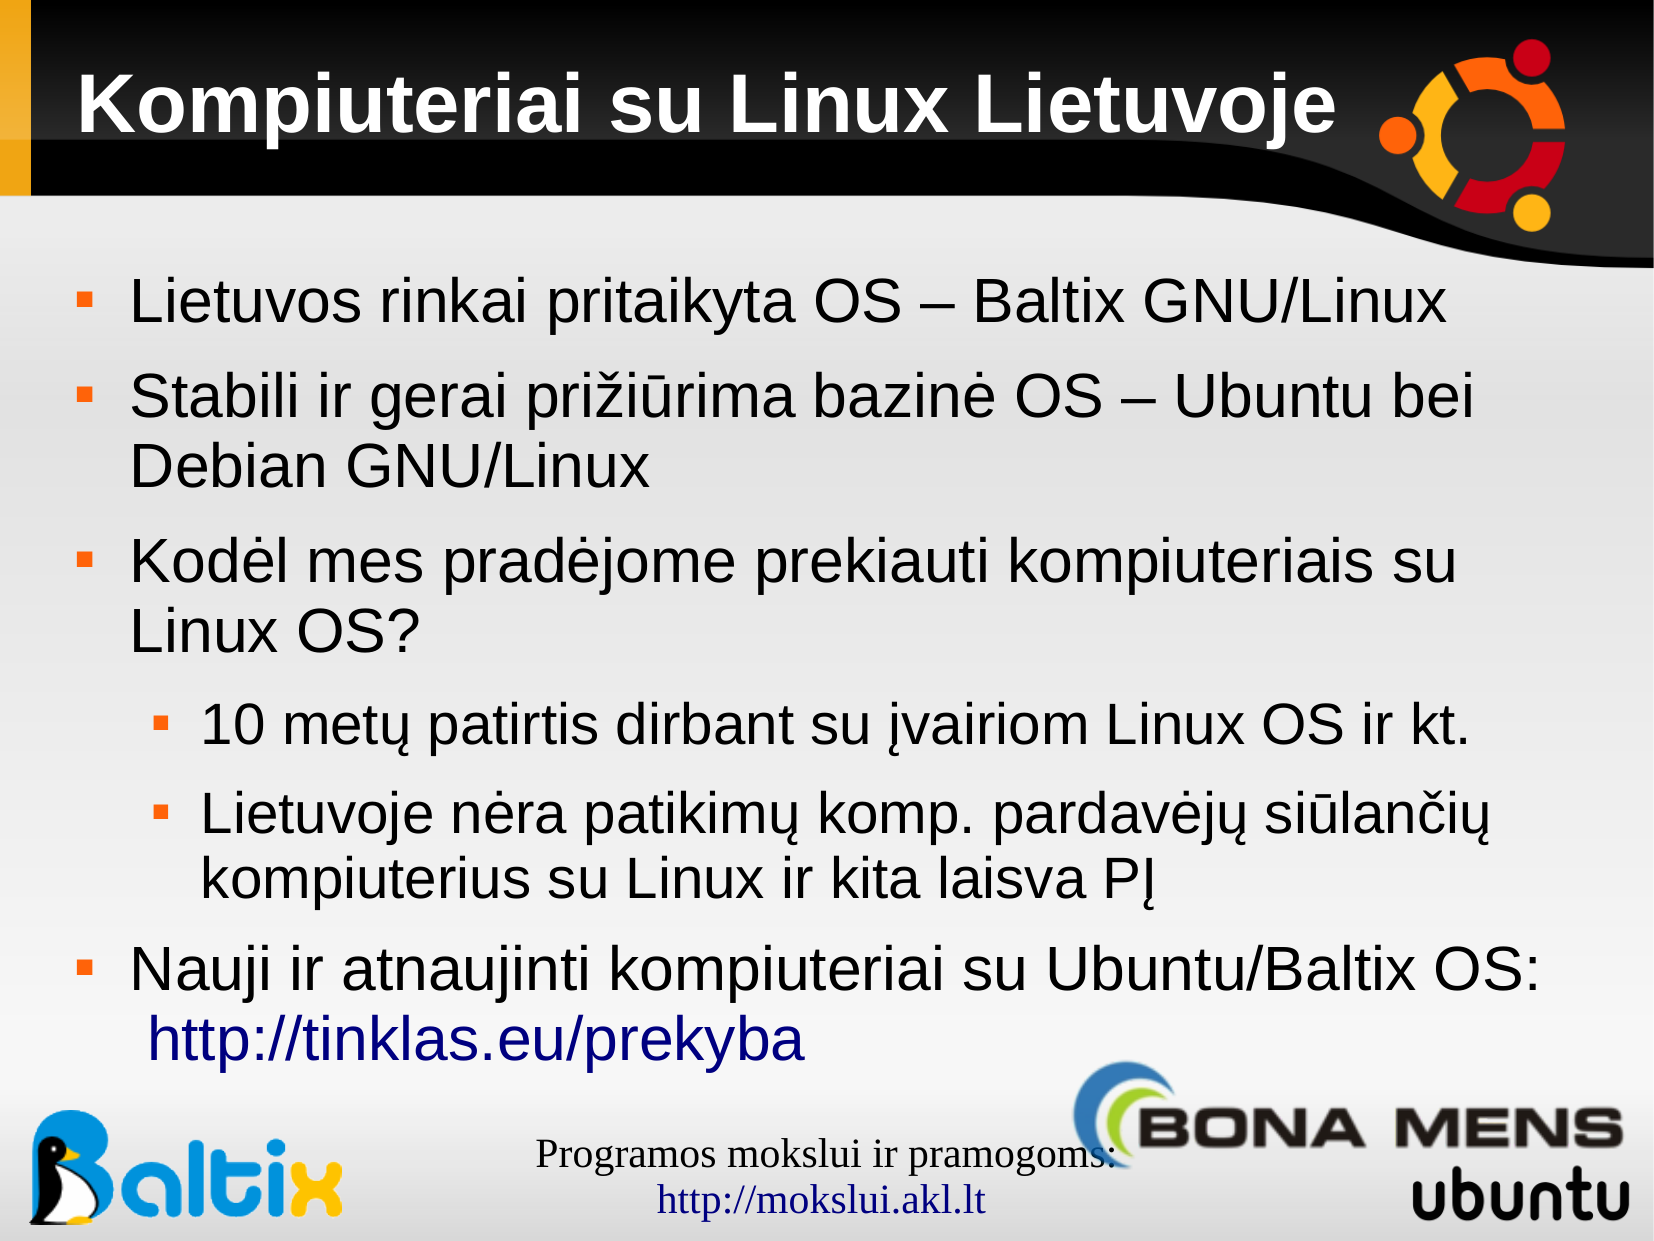

# Kompiuteriai su Linux Lietuvoje
Lietuvos rinkai pritaikyta OS – Baltix GNU/Linux
Stabili ir gerai prižiūrima bazinė OS – Ubuntu bei Debian GNU/Linux
Kodėl mes pradėjome prekiauti kompiuteriais su Linux OS?
10 metų patirtis dirbant su įvairiom Linux OS ir kt.
Lietuvoje nėra patikimų komp. pardavėjų siūlančių kompiuterius su Linux ir kita laisva PĮ
Nauji ir atnaujinti kompiuteriai su Ubuntu/Baltix OS: http://tinklas.eu/prekyba